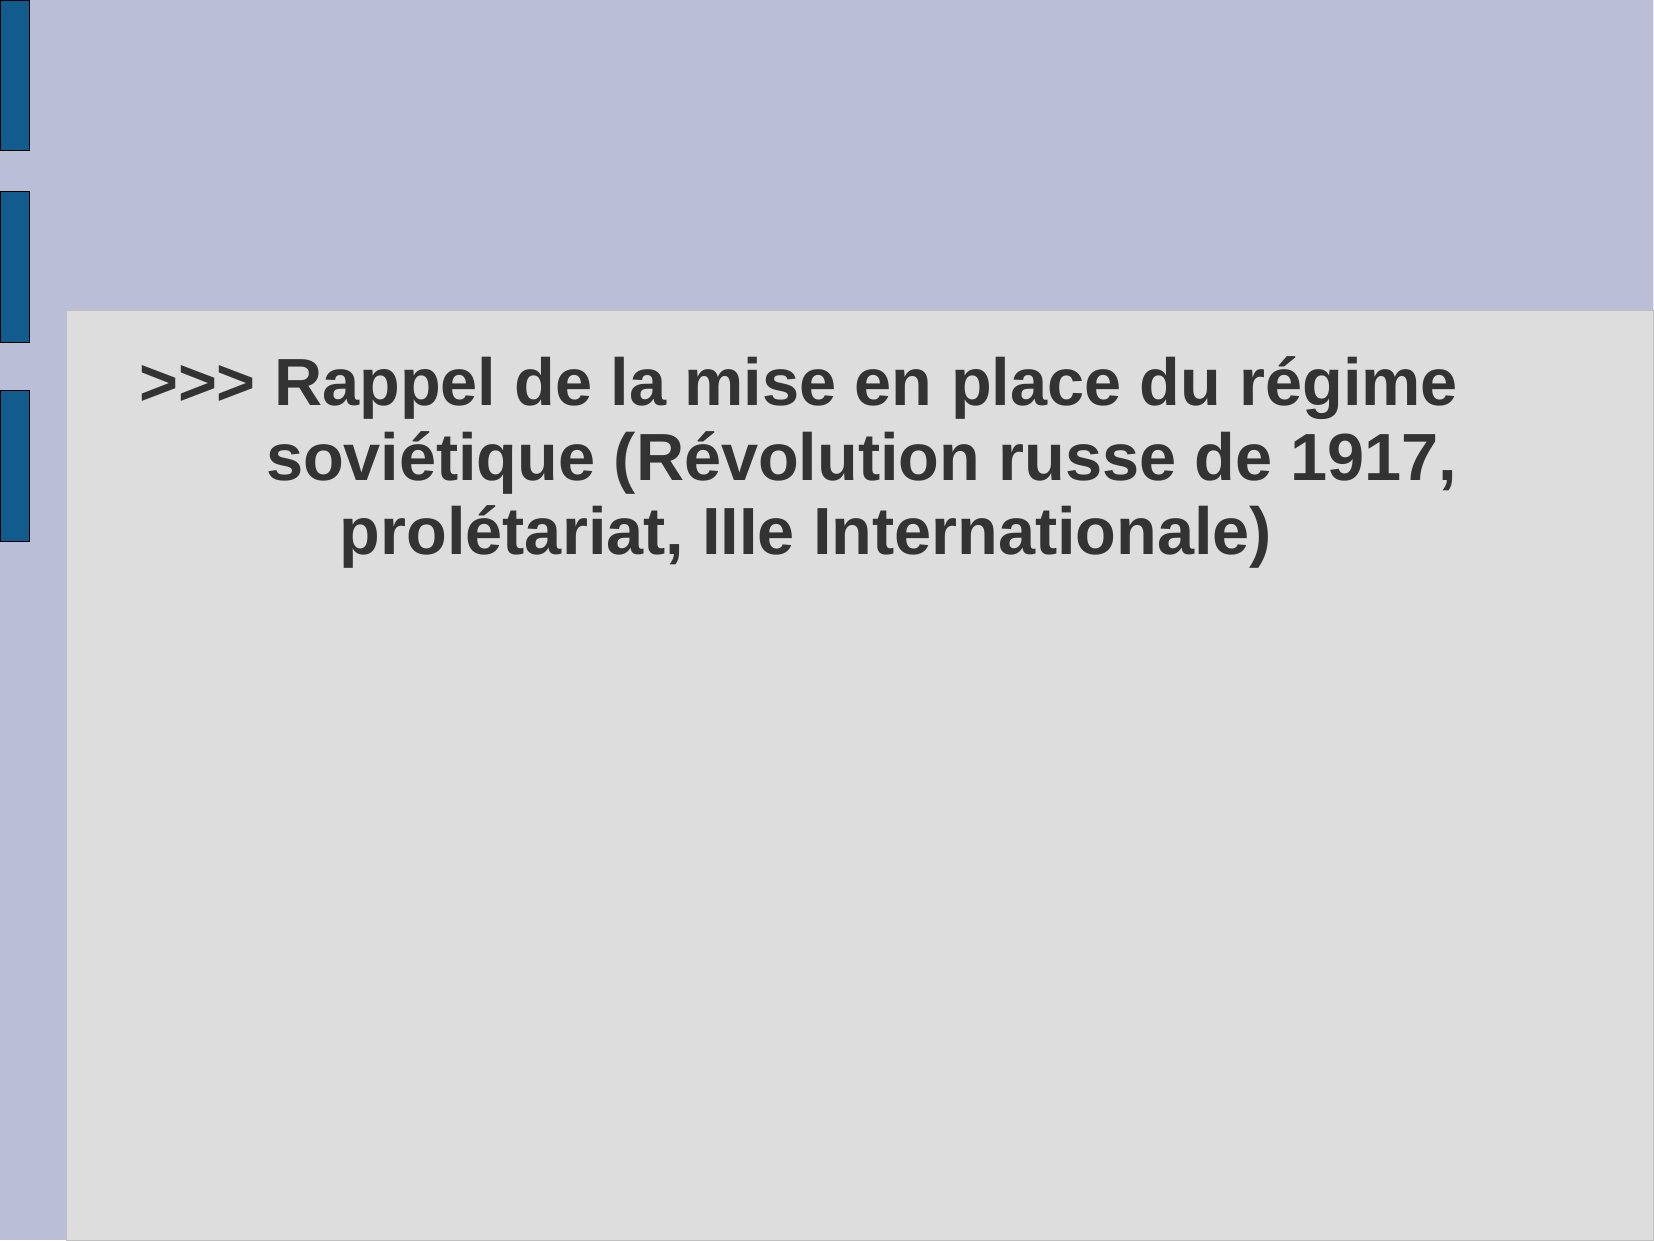

#
>>> Rappel de la mise en place du régime 		soviétique (Révolution russe de 1917, 			prolétariat, IIIe Internationale)